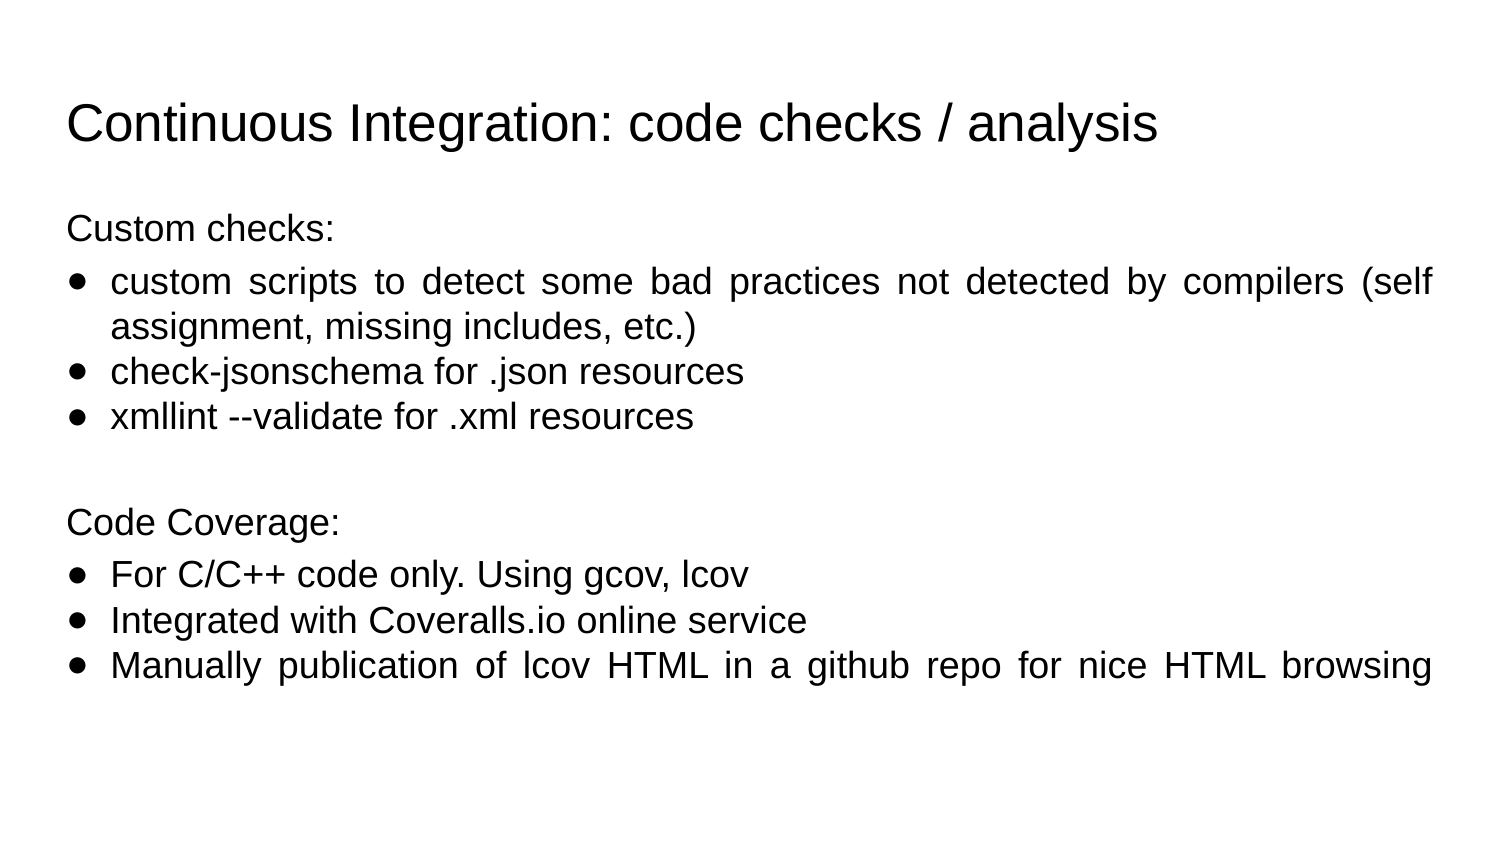

# Continuous Integration: code checks / analysis
Custom checks:
custom scripts to detect some bad practices not detected by compilers (self assignment, missing includes, etc.)
check-jsonschema for .json resources
xmllint --validate for .xml resources
Code Coverage:
For C/C++ code only. Using gcov, lcov
Integrated with Coveralls.io online service
Manually publication of lcov HTML in a github repo for nice HTML browsing